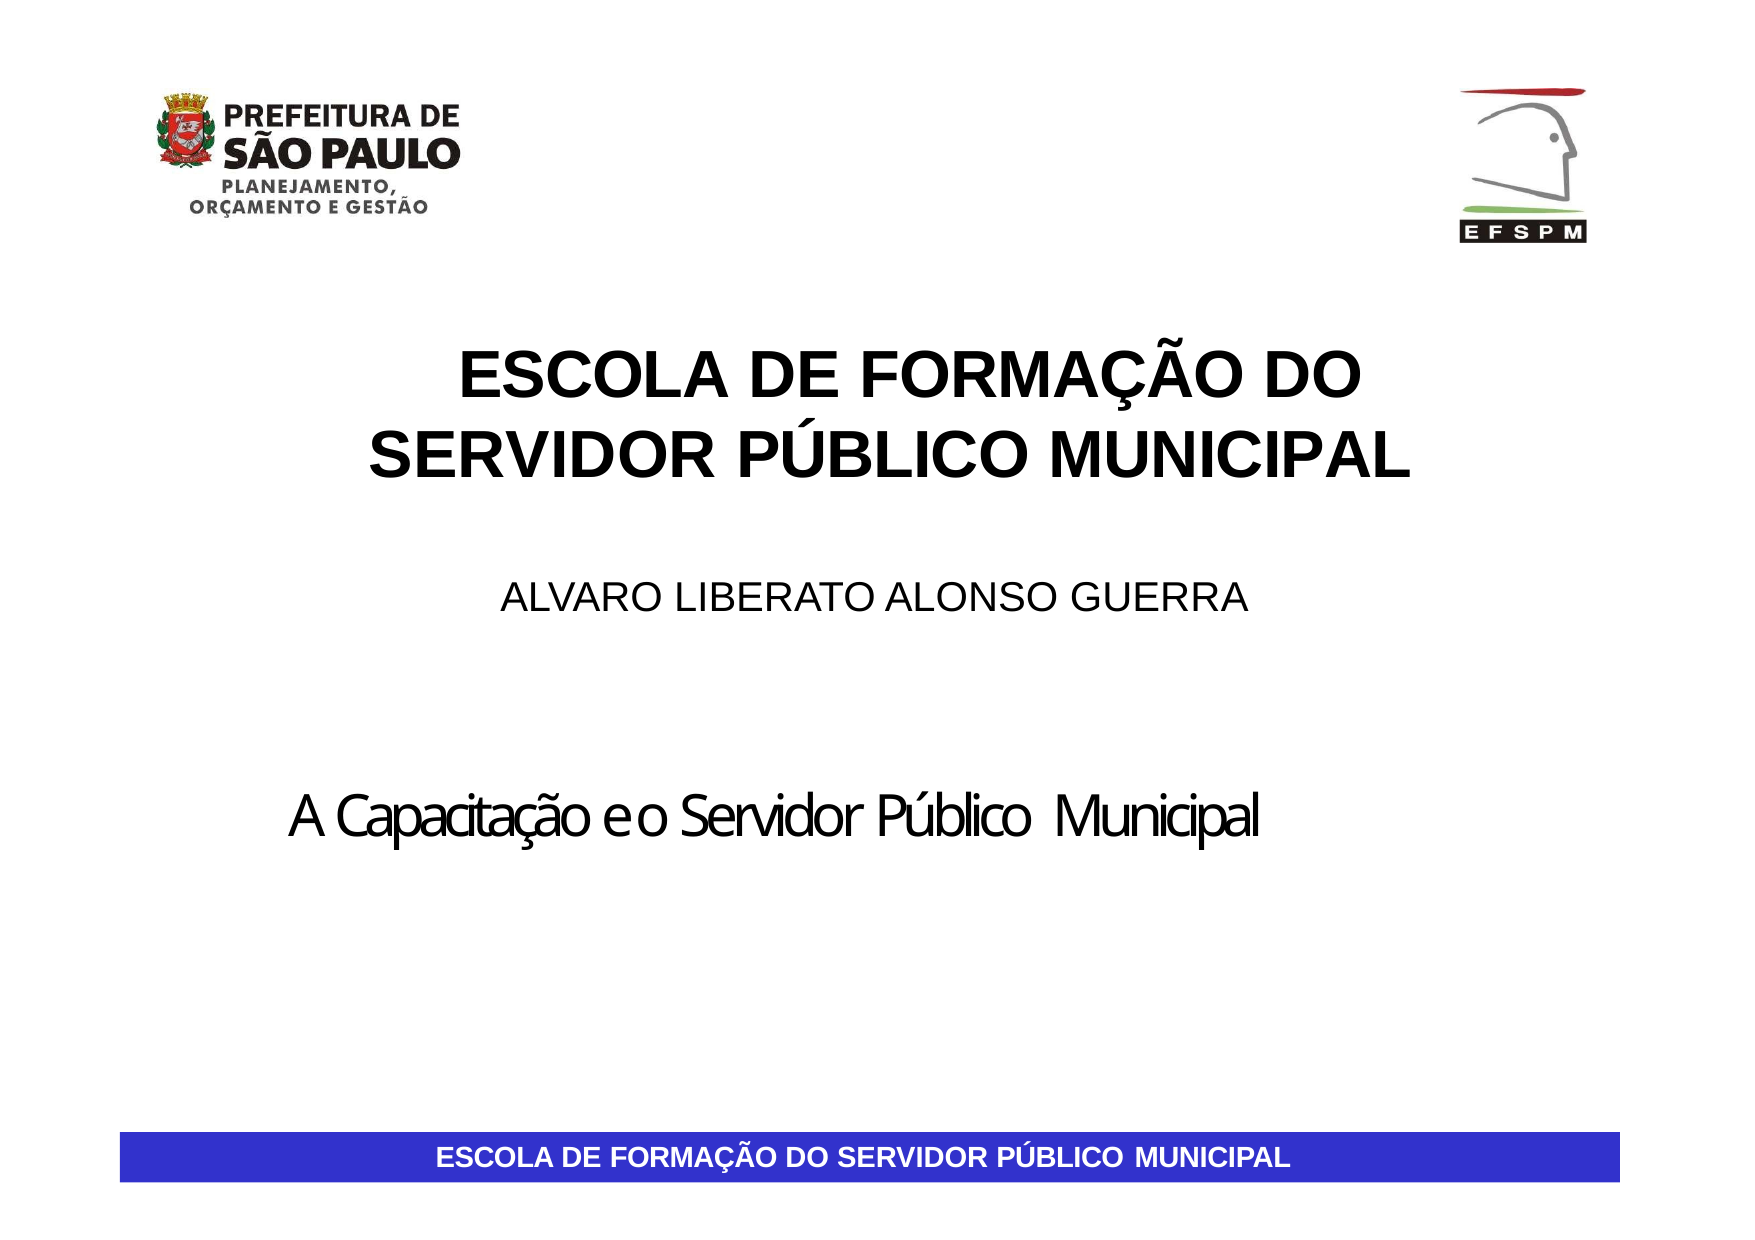

# ESCOLA DE FORMAÇÃO DO SERVIDOR PÚBLICO MUNICIPAL
ALVARO LIBERATO ALONSO GUERRA
A Capacitação e o Servidor Público Municipal
ESCOLA DE FORMAÇÃO DO SERVIDOR PÚBLICO MUNICIPAL